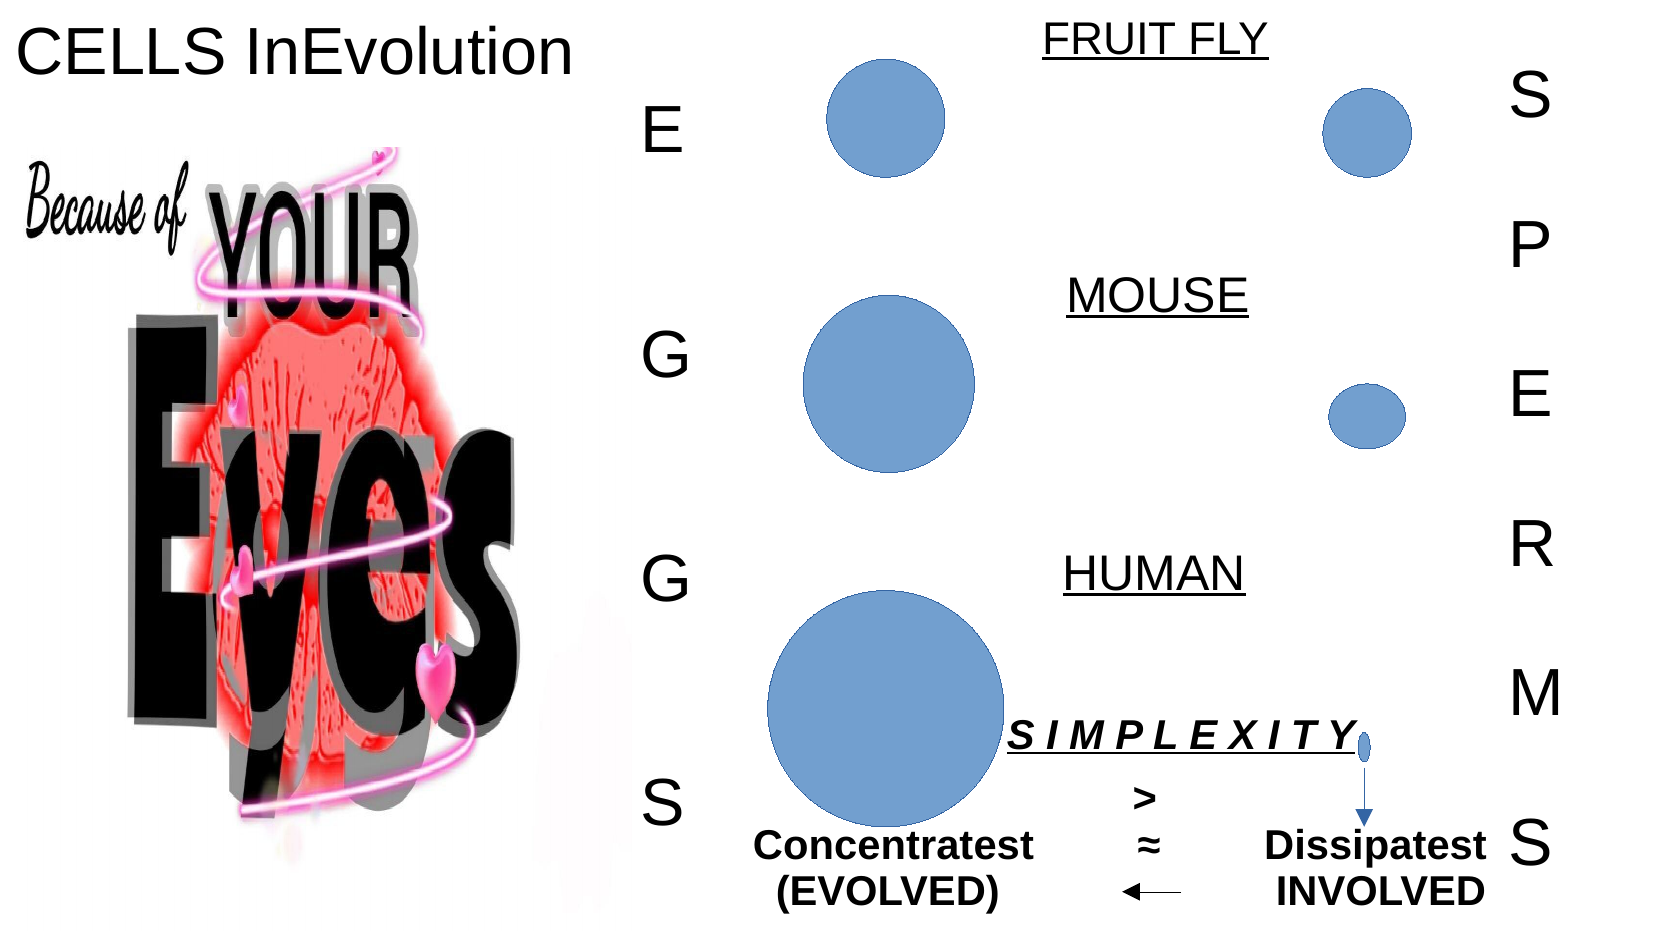

FRUIT FLY
CELLS InEvolution
S
P
E
R
M
S
E
G
G
S
MOUSE
 HUMAN
S I M P L E X I T Y
 >
Concentratest ≈ Dissipatest
 (EVOLVED) INVOLVED